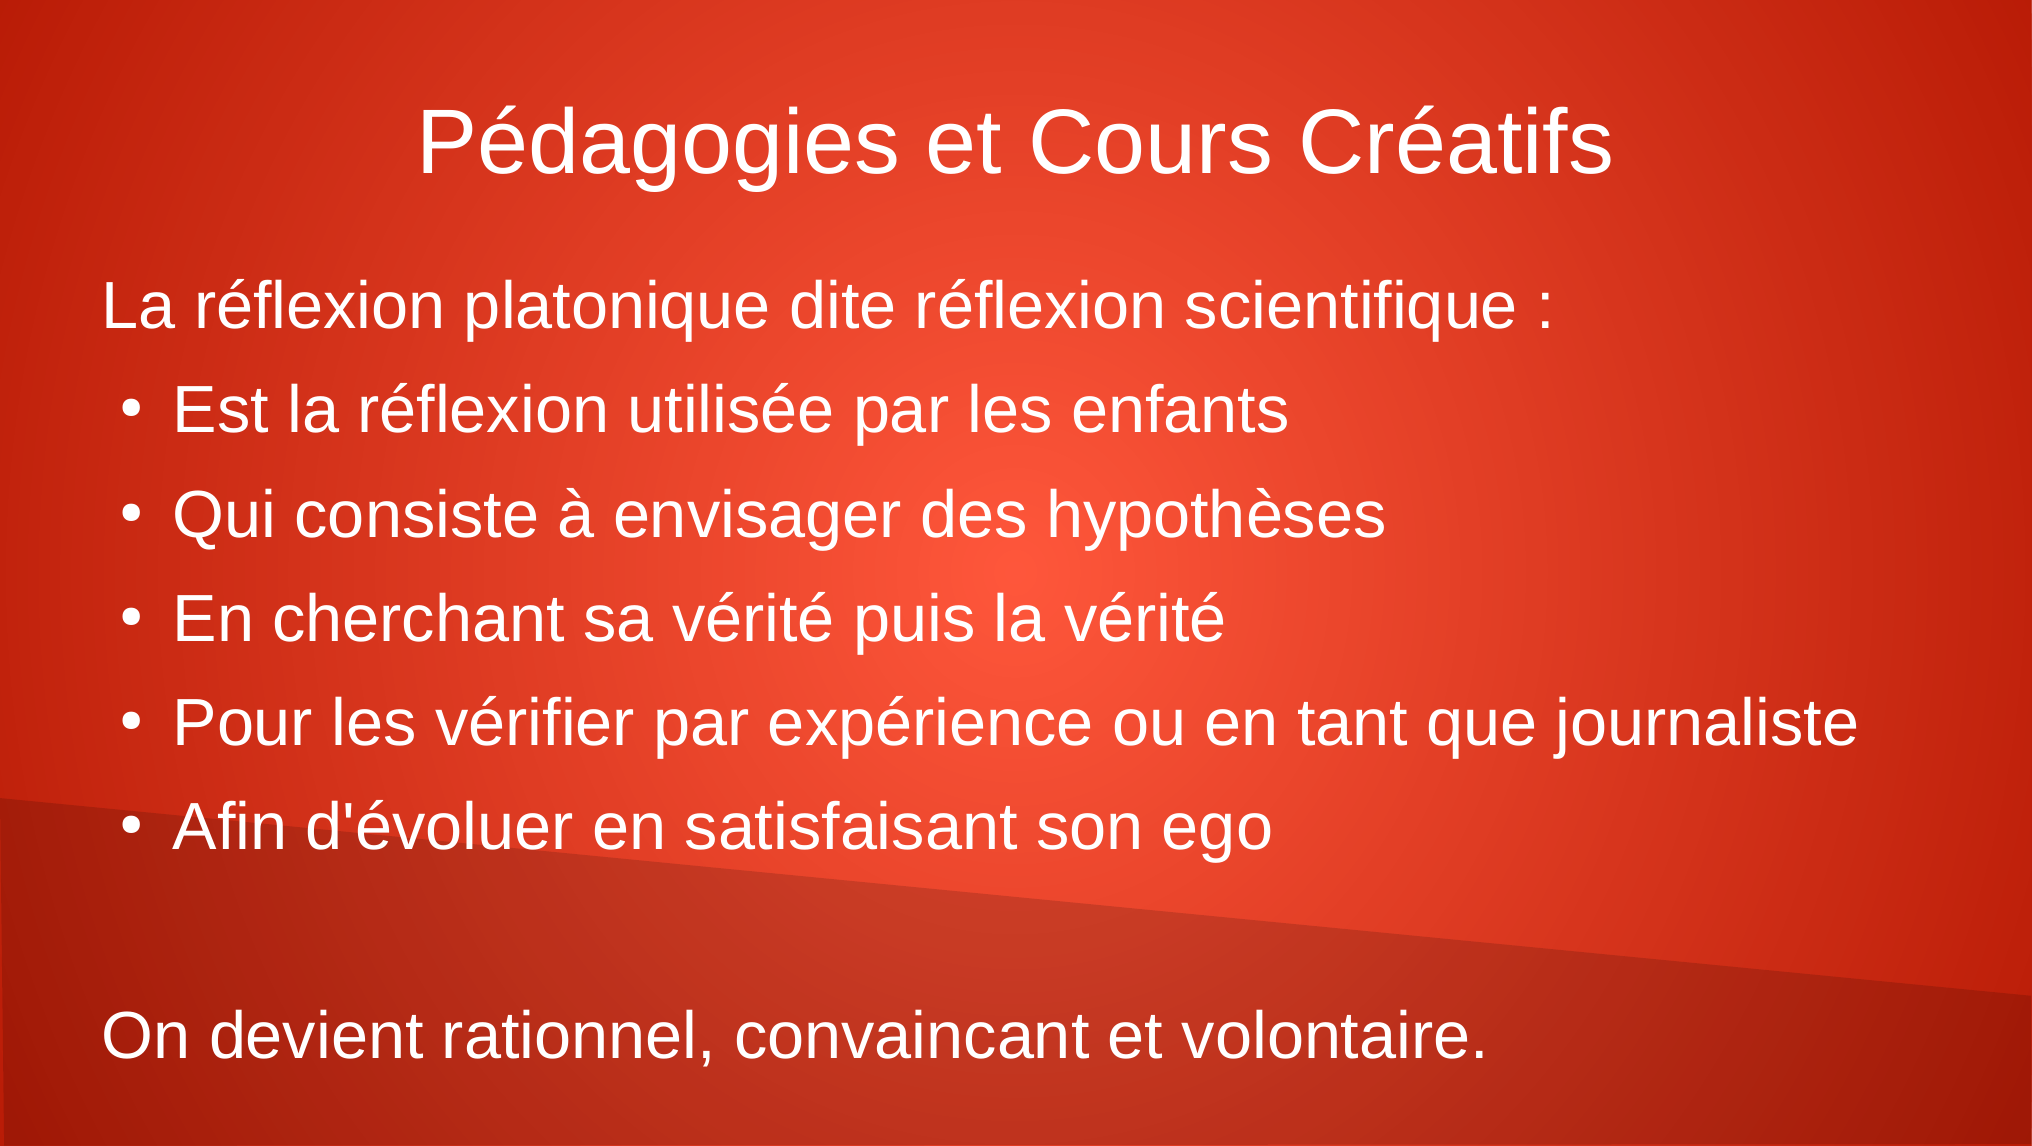

# Pédagogies et Cours Créatifs
La réflexion platonique dite réflexion scientifique :
Est la réflexion utilisée par les enfants
Qui consiste à envisager des hypothèses
En cherchant sa vérité puis la vérité
Pour les vérifier par expérience ou en tant que journaliste
Afin d'évoluer en satisfaisant son ego
On devient rationnel, convaincant et volontaire.